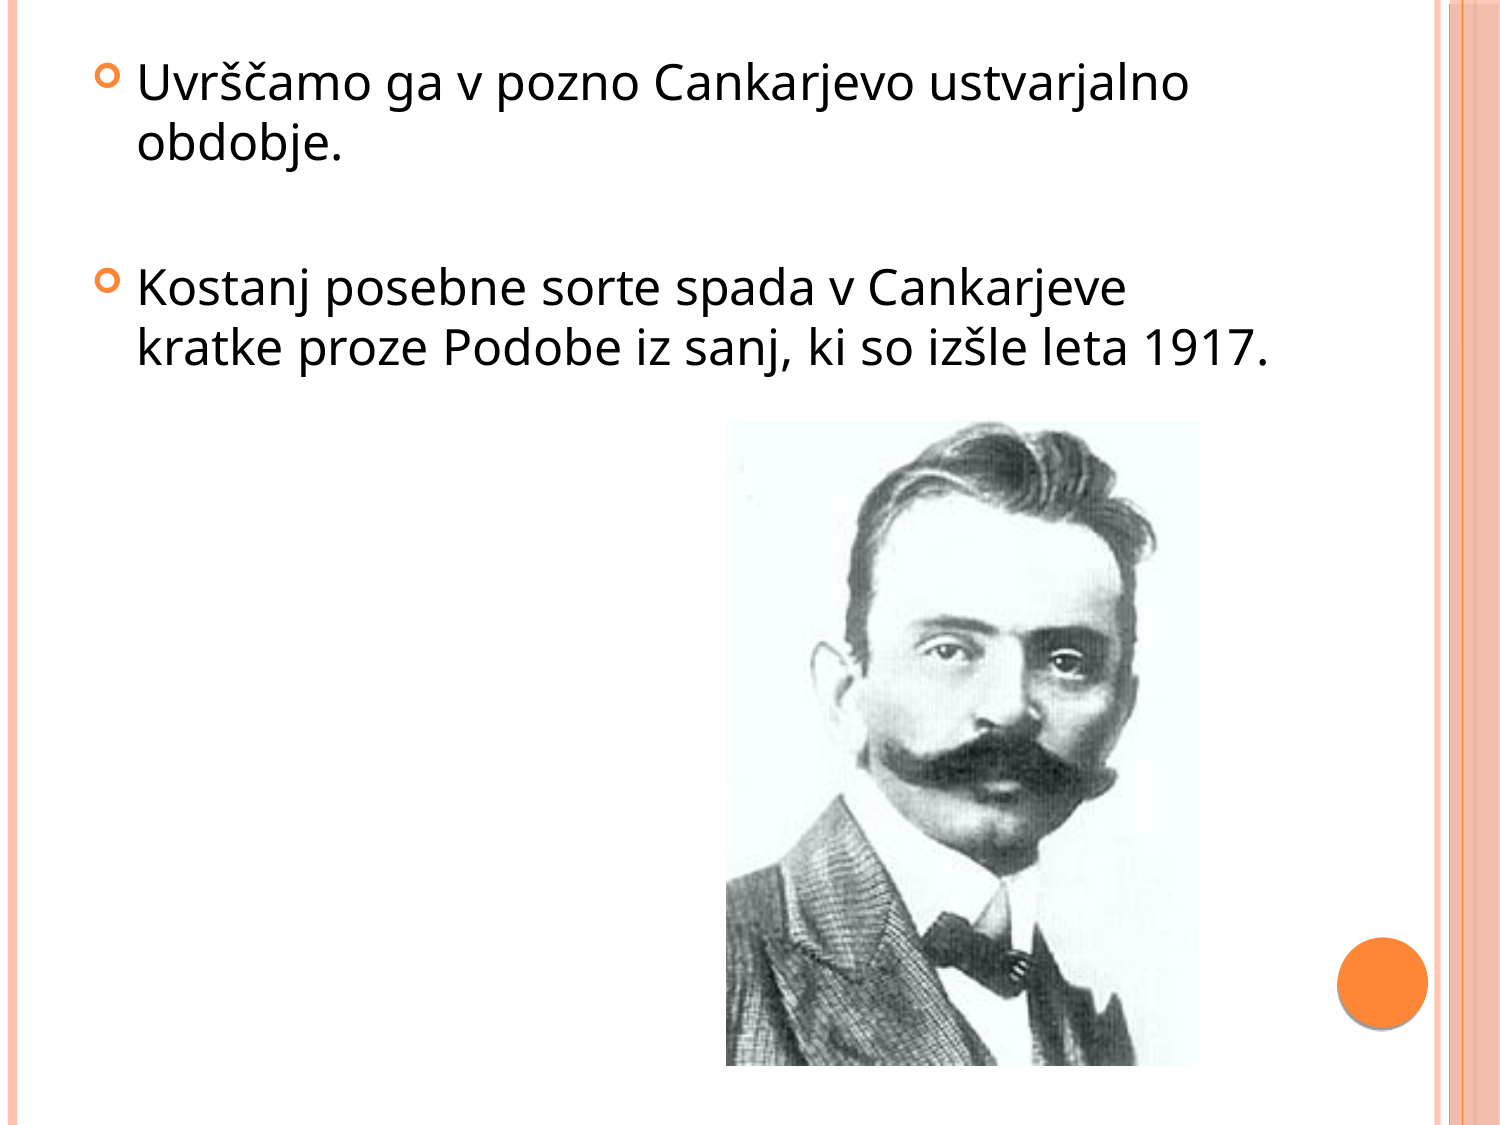

Uvrščamo ga v pozno Cankarjevo ustvarjalno obdobje.
Kostanj posebne sorte spada v Cankarjeve kratke proze Podobe iz sanj, ki so izšle leta 1917.
#